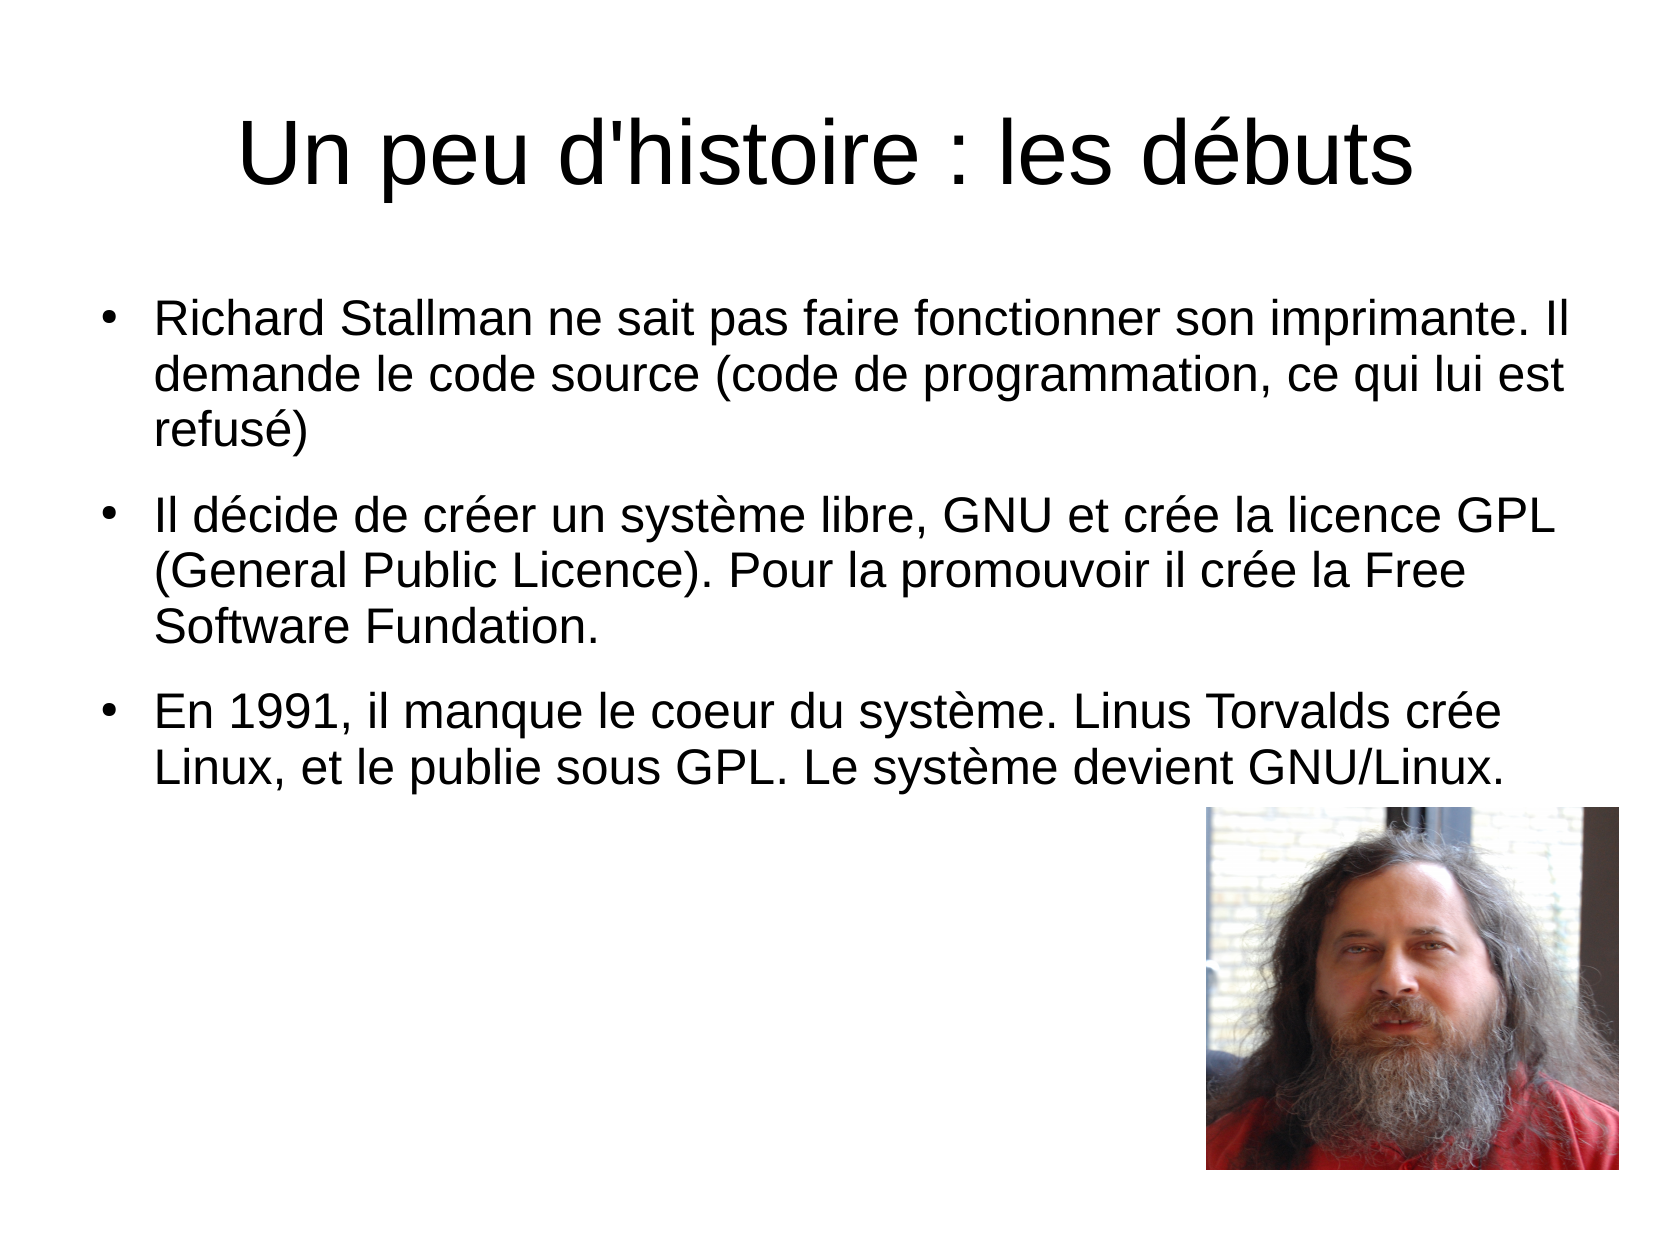

# Un peu d'histoire : les débuts
Richard Stallman ne sait pas faire fonctionner son imprimante. Il demande le code source (code de programmation, ce qui lui est refusé)
Il décide de créer un système libre, GNU et crée la licence GPL (General Public Licence). Pour la promouvoir il crée la Free Software Fundation.
En 1991, il manque le coeur du système. Linus Torvalds crée Linux, et le publie sous GPL. Le système devient GNU/Linux.